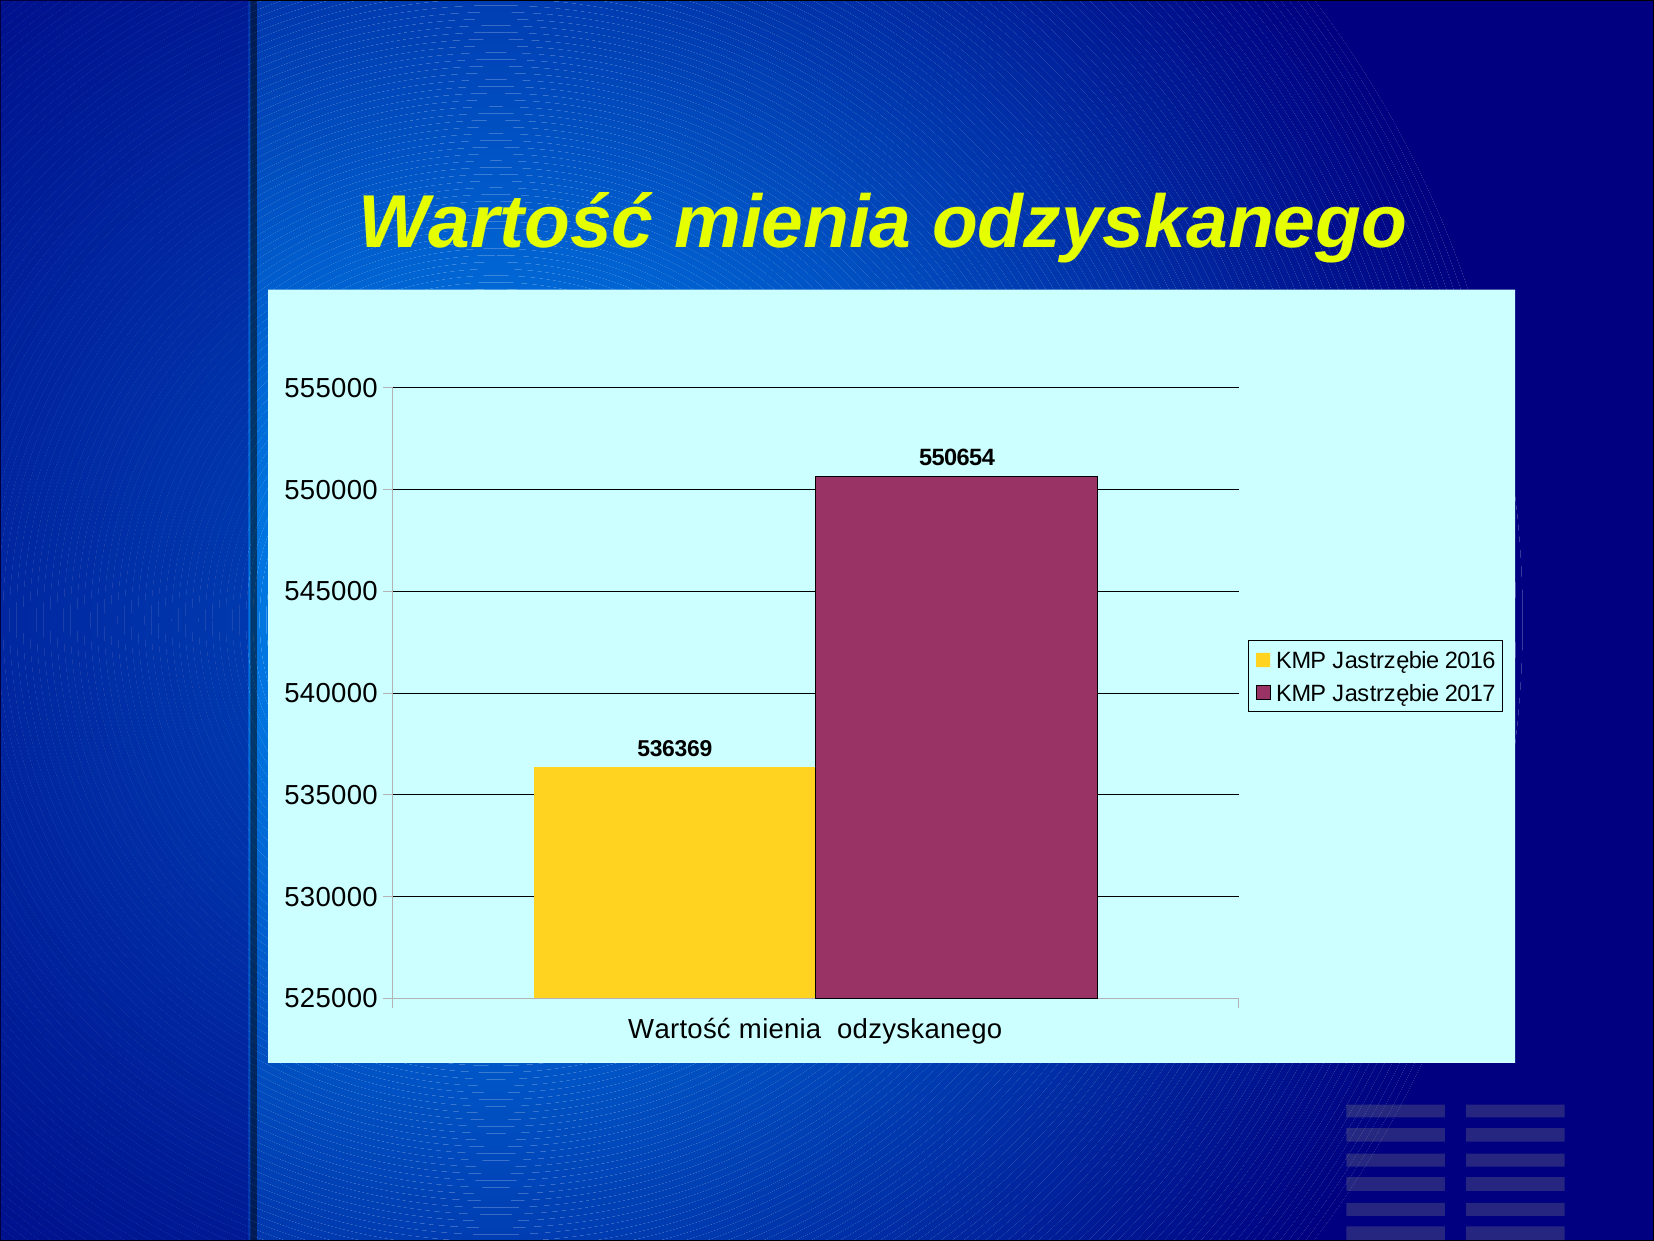

# Wartość mienia odzyskanego
### Chart
| Category | KMP Jastrzębie 2016 | KMP Jastrzębie 2017 |
|---|---|---|
| Wartość mienia odzyskanego | 536369.0 | 550654.0 |